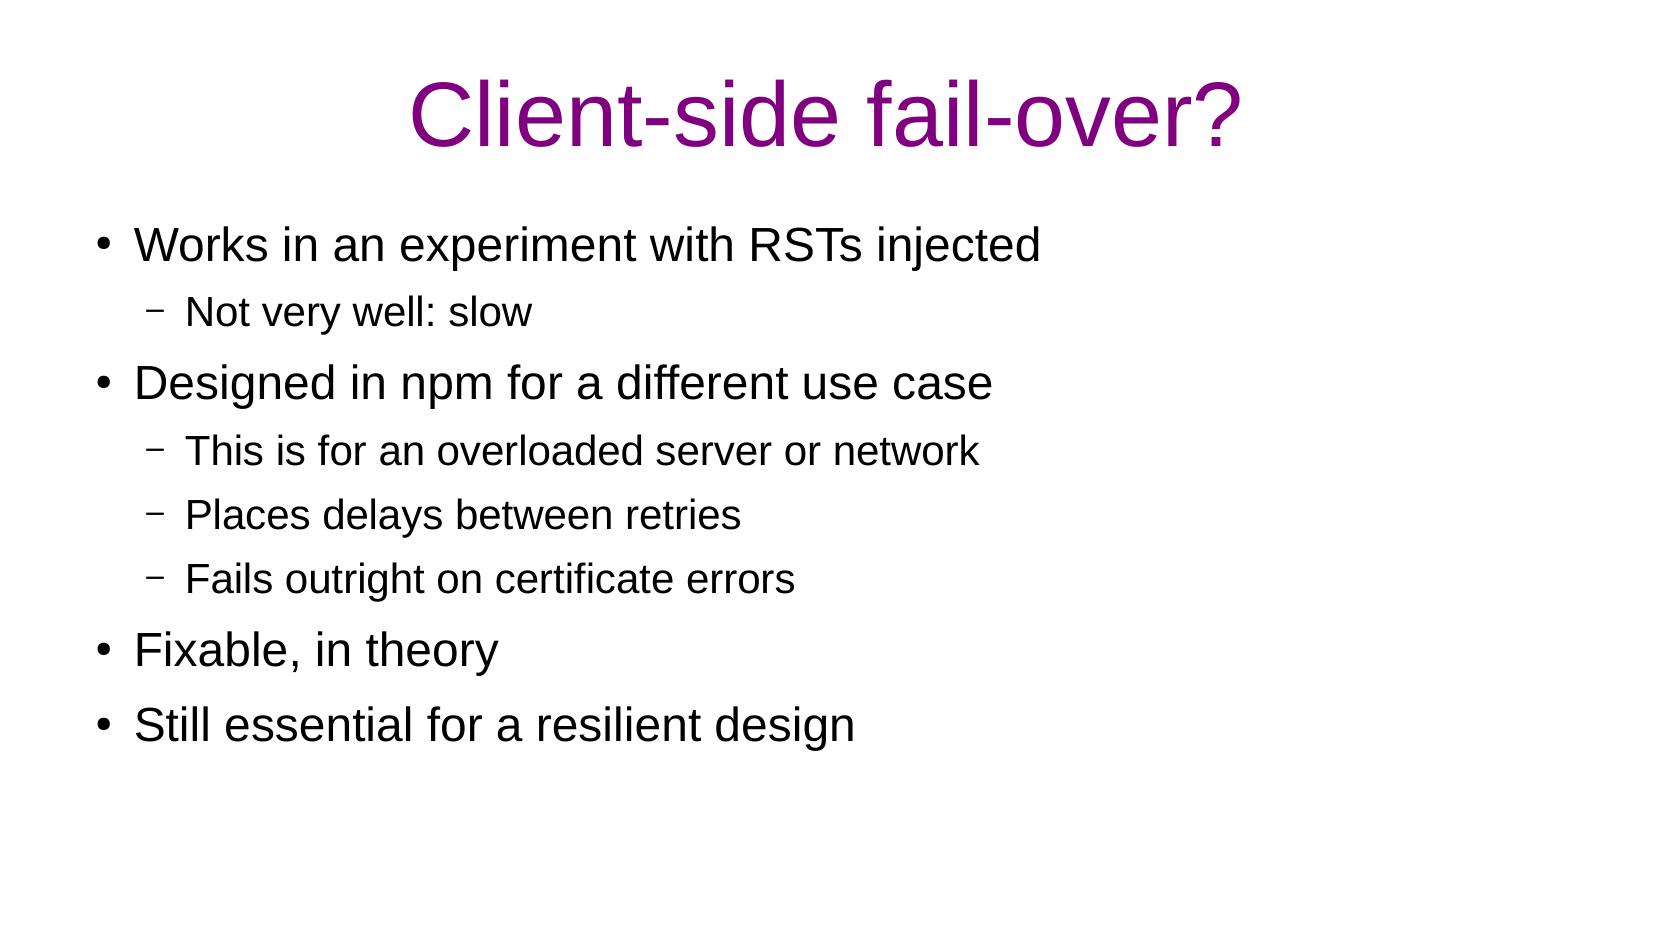

# Client-side fail-over?
Works in an experiment with RSTs injected
Not very well: slow
Designed in npm for a different use case
This is for an overloaded server or network
Places delays between retries
Fails outright on certificate errors
Fixable, in theory
Still essential for a resilient design